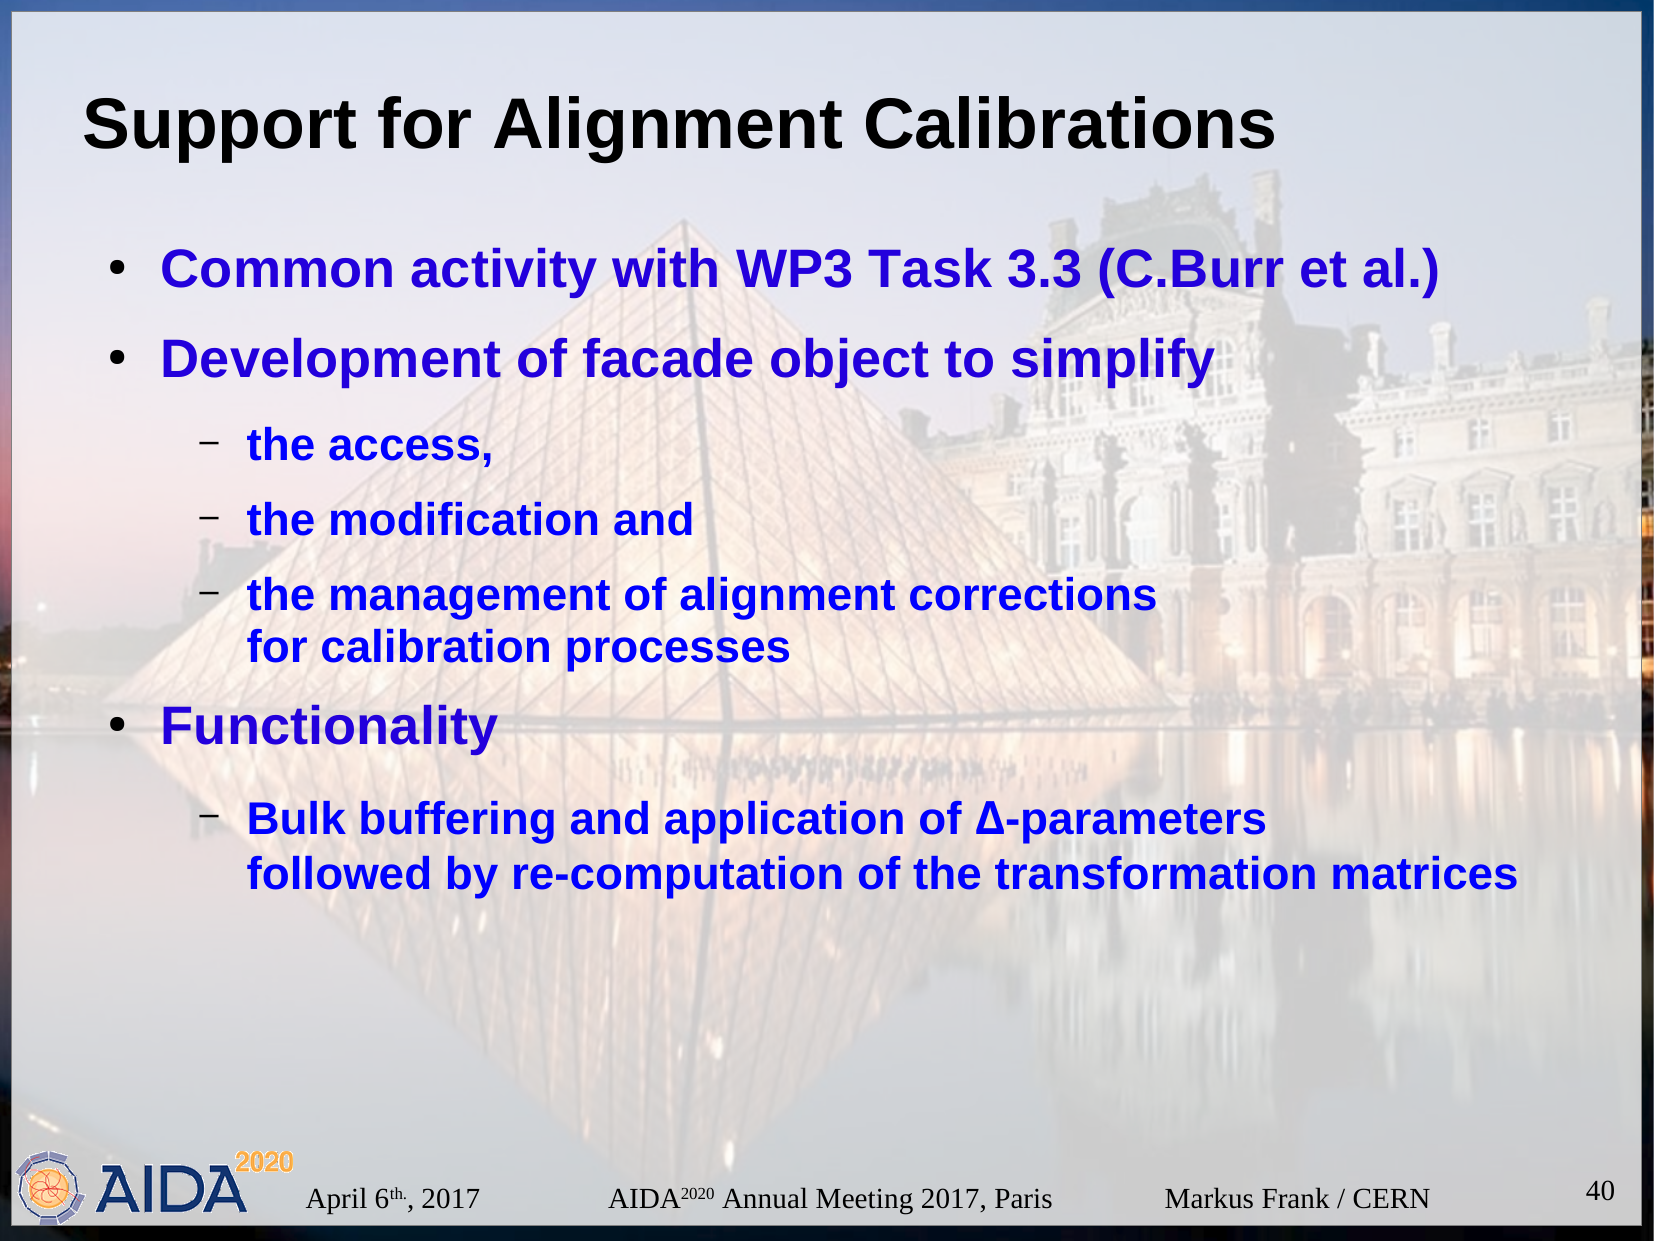

# Support for Alignment Calibrations
Common activity with WP3 Task 3.3 (C.Burr et al.)
Development of facade object to simplify
the access,
the modification and
the management of alignment corrections
for calibration processes
Functionality
Bulk buffering and application of Δ-parameters
followed by re-computation of the transformation matrices
40
February, 4th. 2014
CLIC Workshop at CERN, Markus Frank / CERN